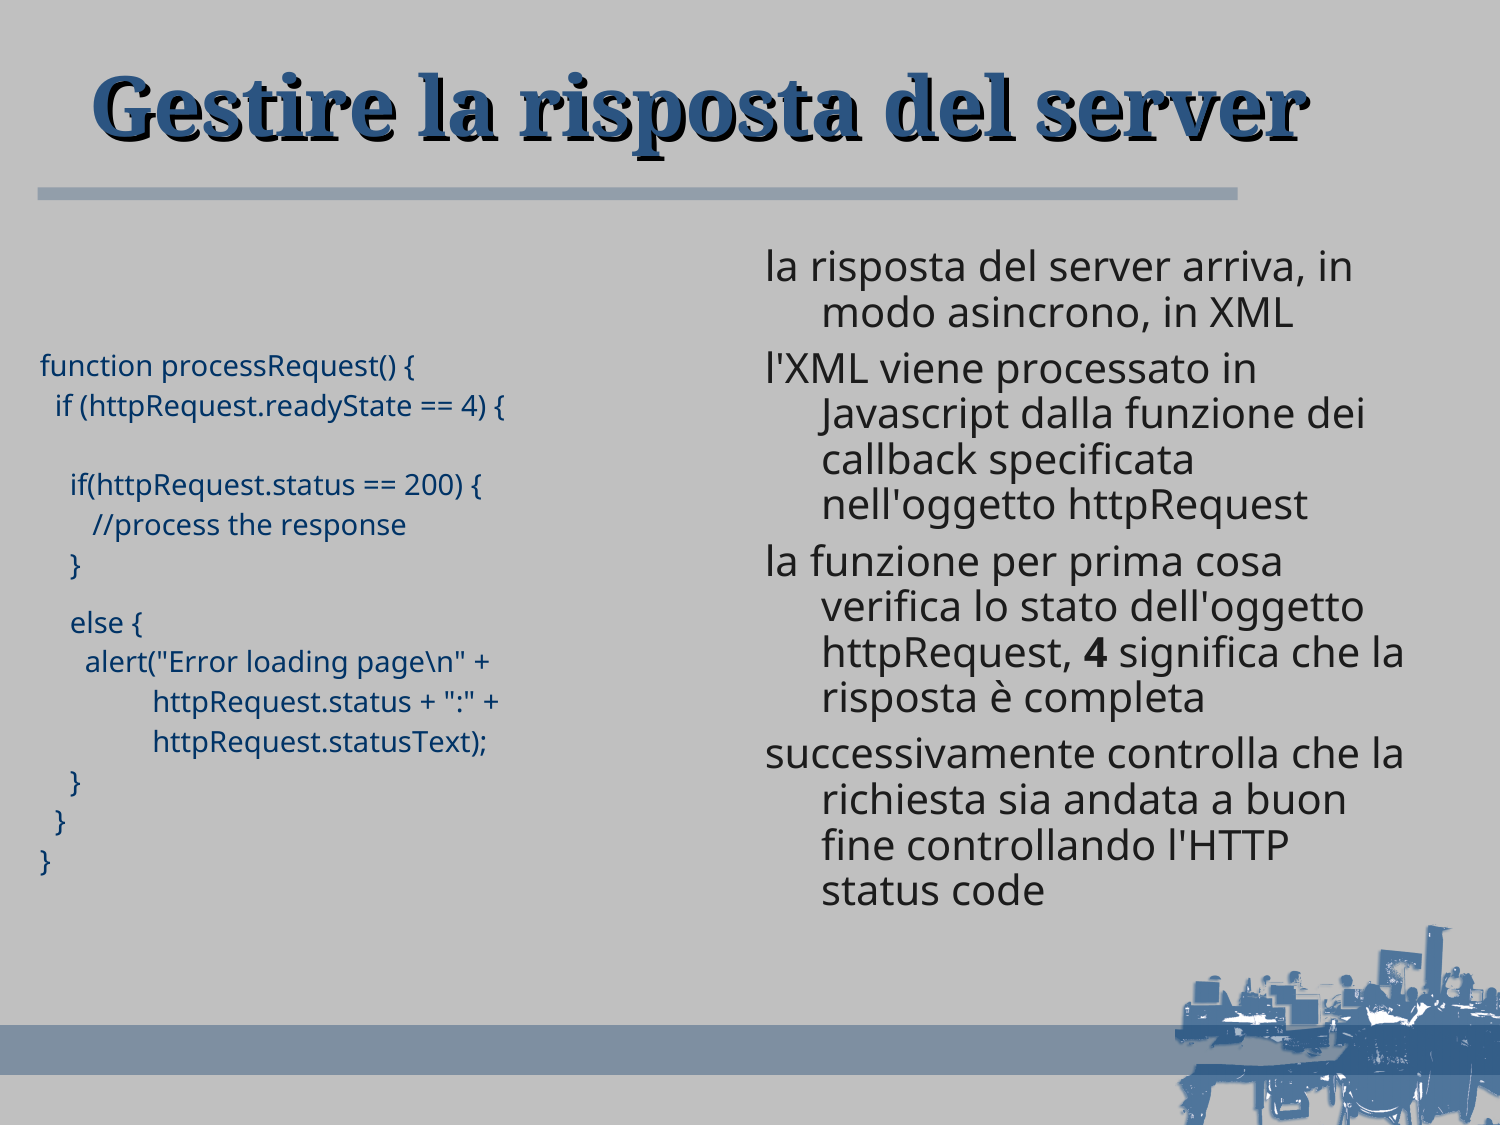

# Gestire la risposta del server
la risposta del server arriva, in modo asincrono, in XML
l'XML viene processato in Javascript dalla funzione dei callback specificata nell'oggetto httpRequest
la funzione per prima cosa verifica lo stato dell'oggetto httpRequest, 4 significa che la risposta è completa
successivamente controlla che la richiesta sia andata a buon fine controllando l'HTTP status code
function processRequest() {
 if (httpRequest.readyState == 4) {
 if(httpRequest.status == 200) {
 //process the response
 }
 else {
 alert("Error loading page\n" +
 httpRequest.status + ":" +
 httpRequest.statusText);
 }
 }
}